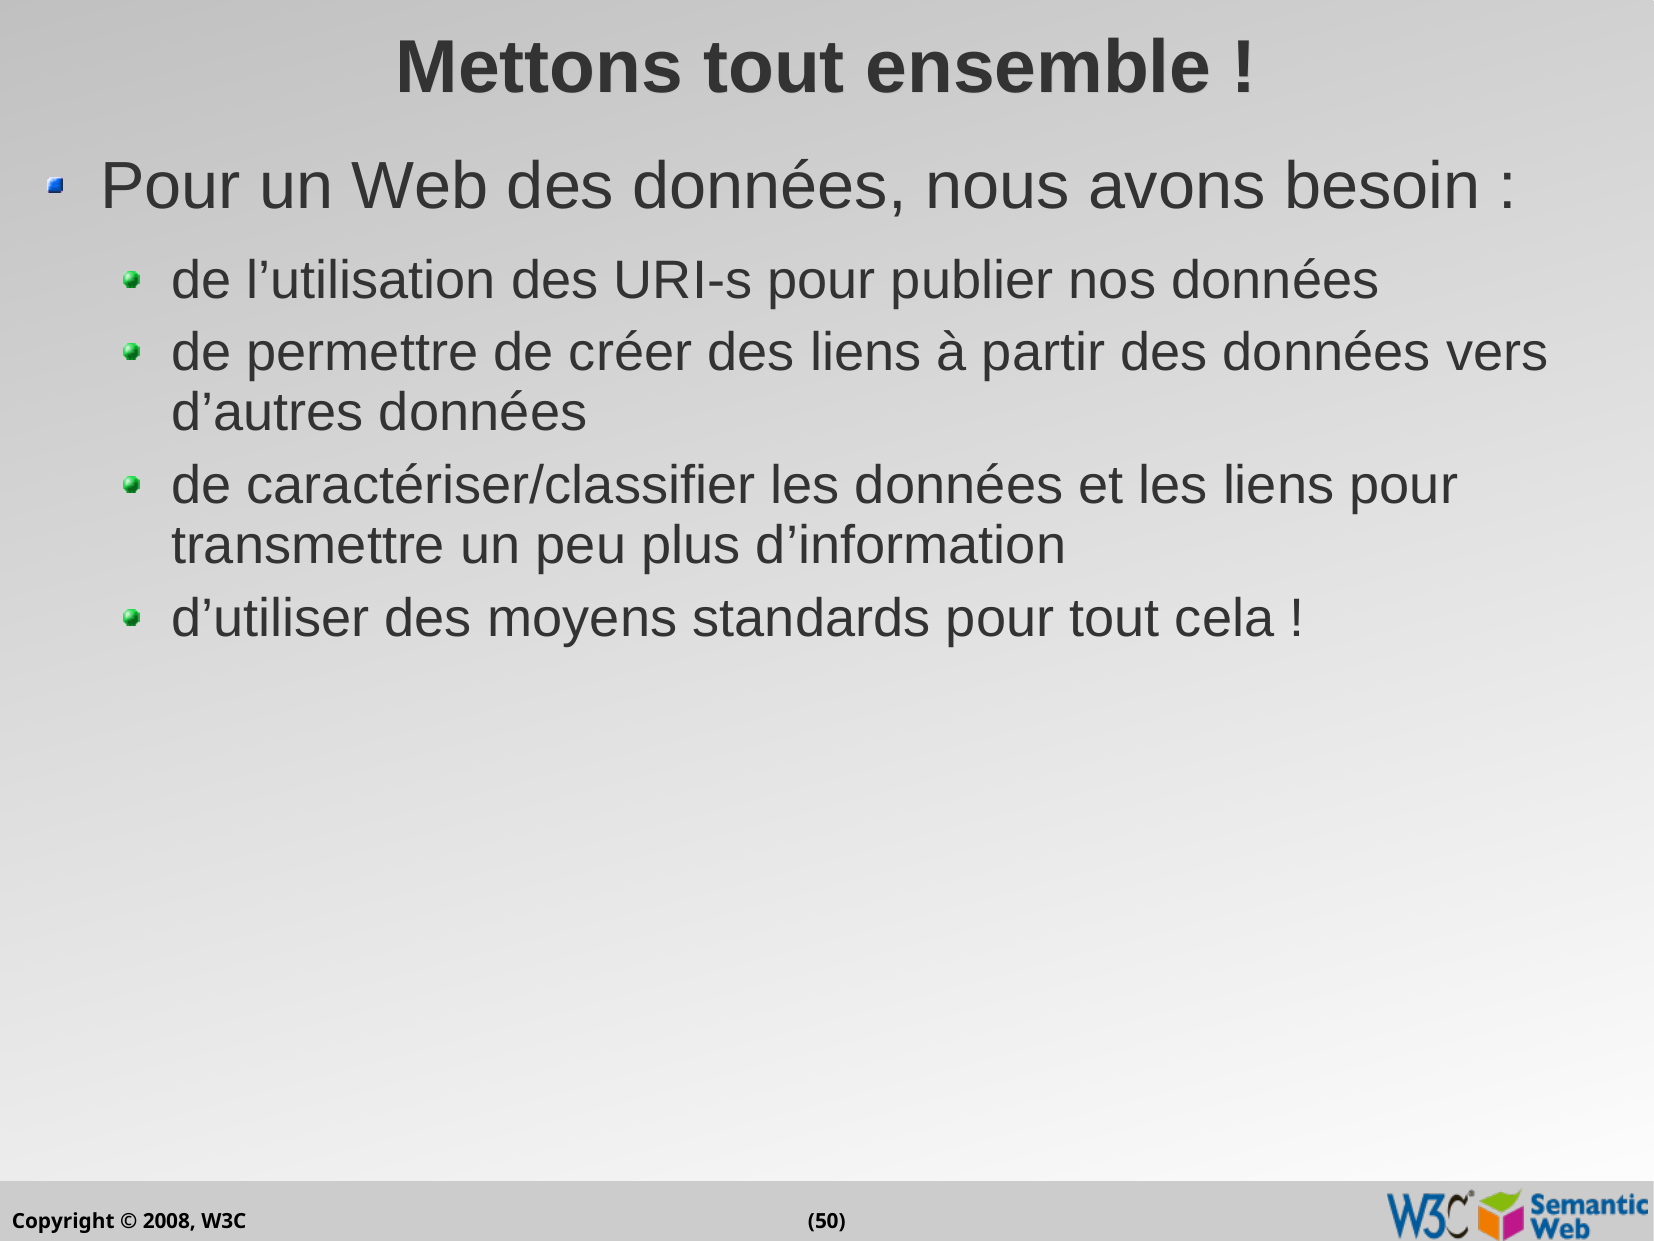

# Mettons tout ensemble !
Pour un Web des données, nous avons besoin :
de l’utilisation des URI-s pour publier nos données
de permettre de créer des liens à partir des données vers d’autres données
de caractériser/classifier les données et les liens pour transmettre un peu plus d’information
d’utiliser des moyens standards pour tout cela !